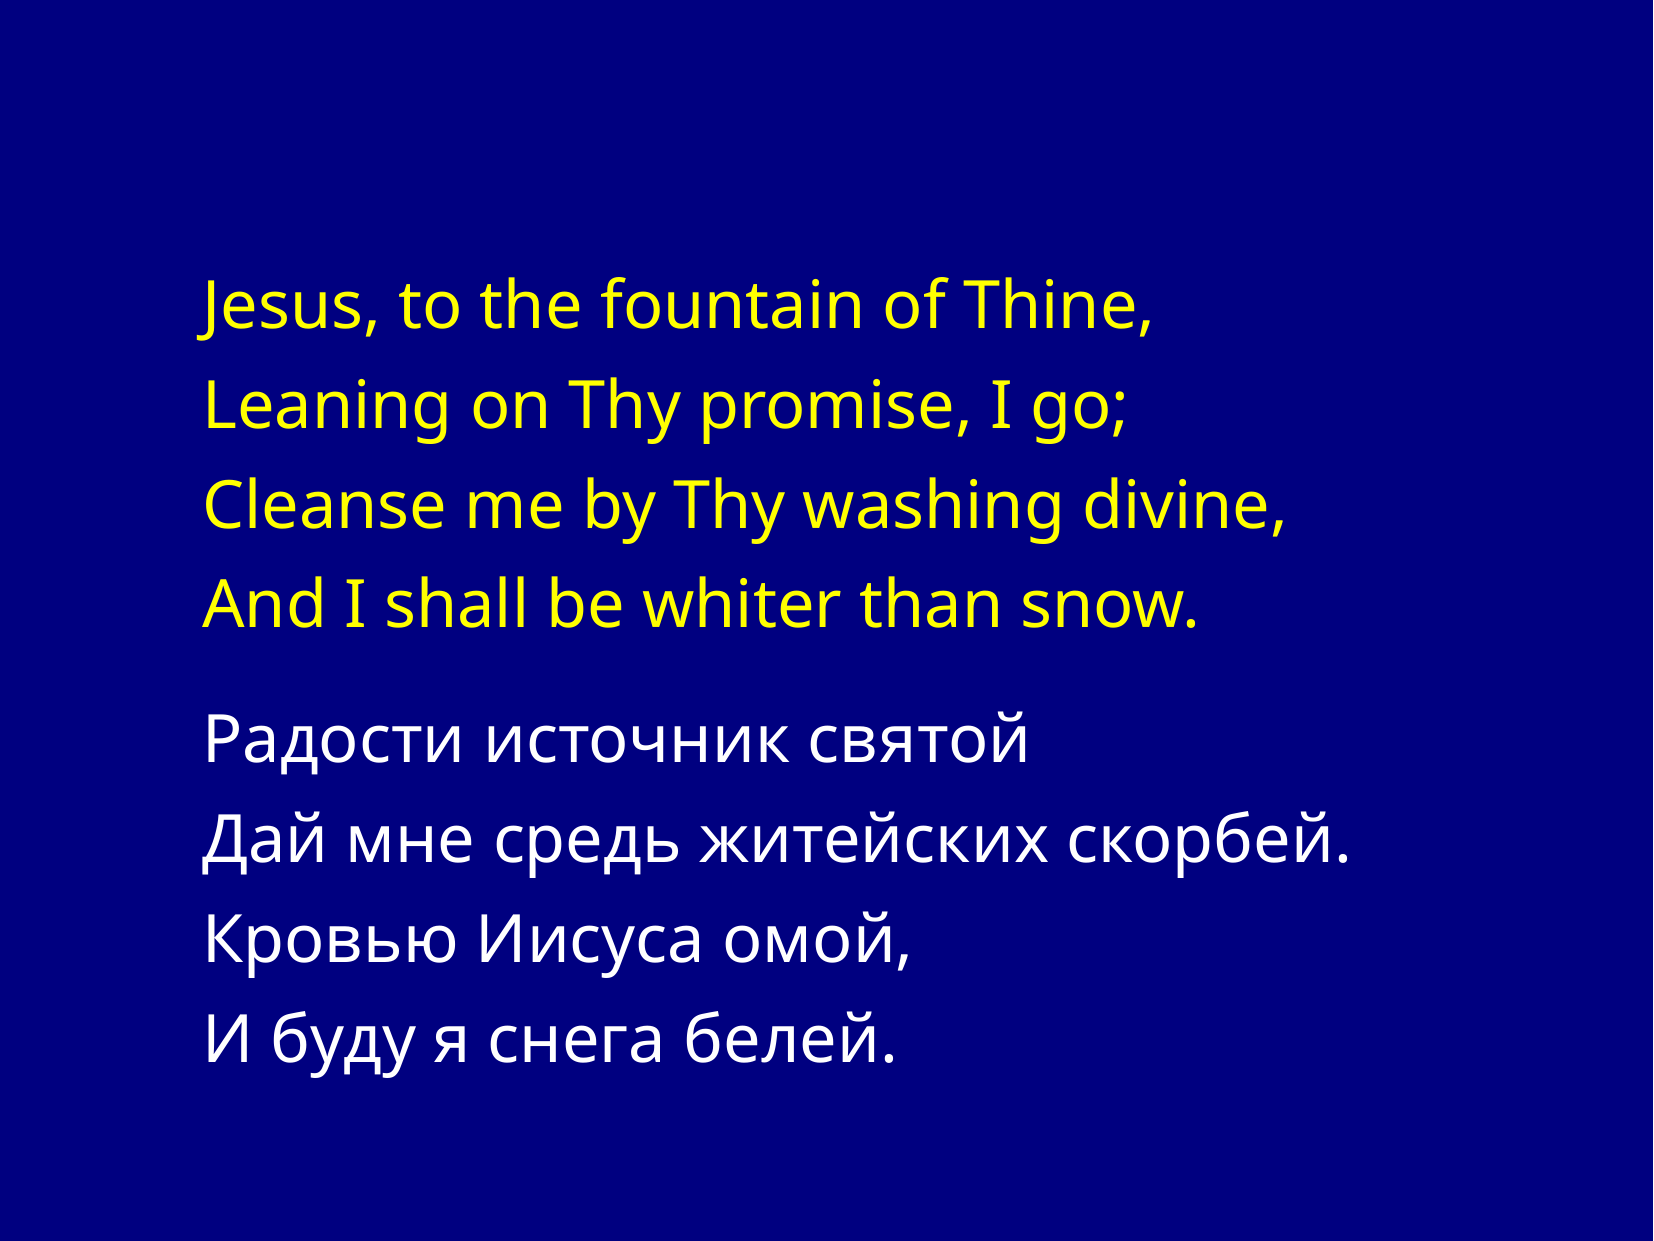

Jesus, to the fountain of Thine,
	Leaning on Thy promise, I go;
	Cleanse me by Thy washing divine,
	And I shall be whiter than snow.
	Радости источник святой
	Дай мне средь житейских скорбей.
	Кровью Иисуса омой,
	И буду я снега белей.